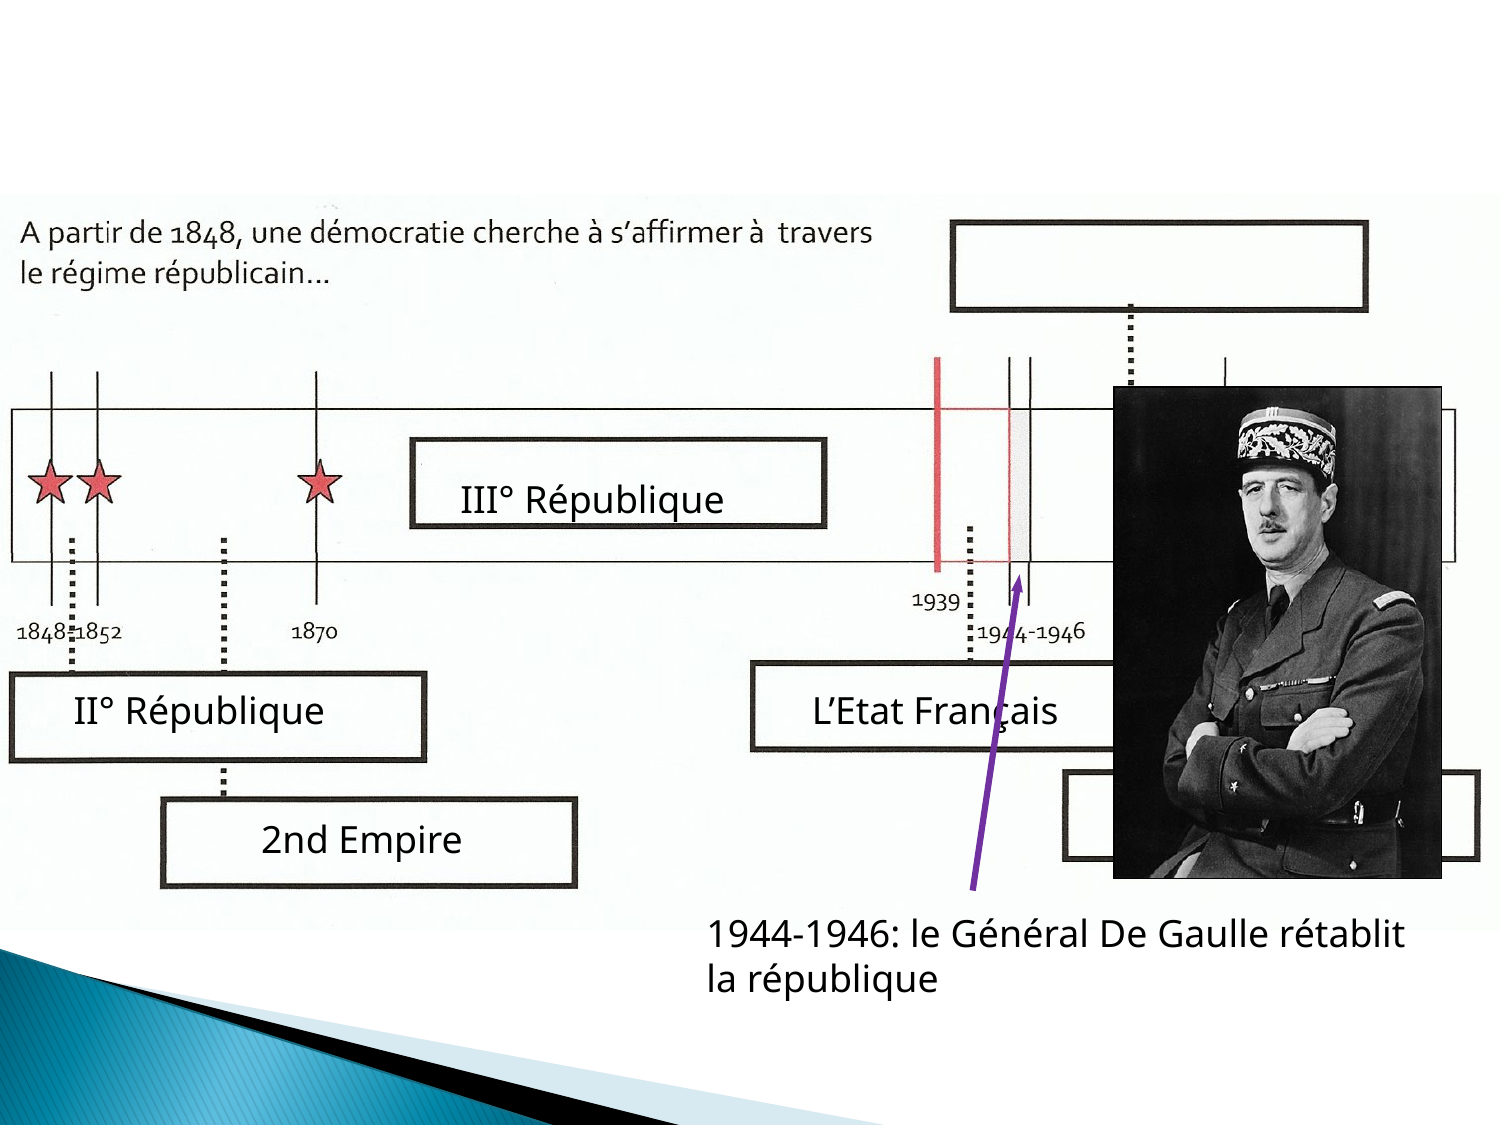

III° République
II° République
L’Etat Français
2nd Empire
1944-1946: le Général De Gaulle rétablit
la république